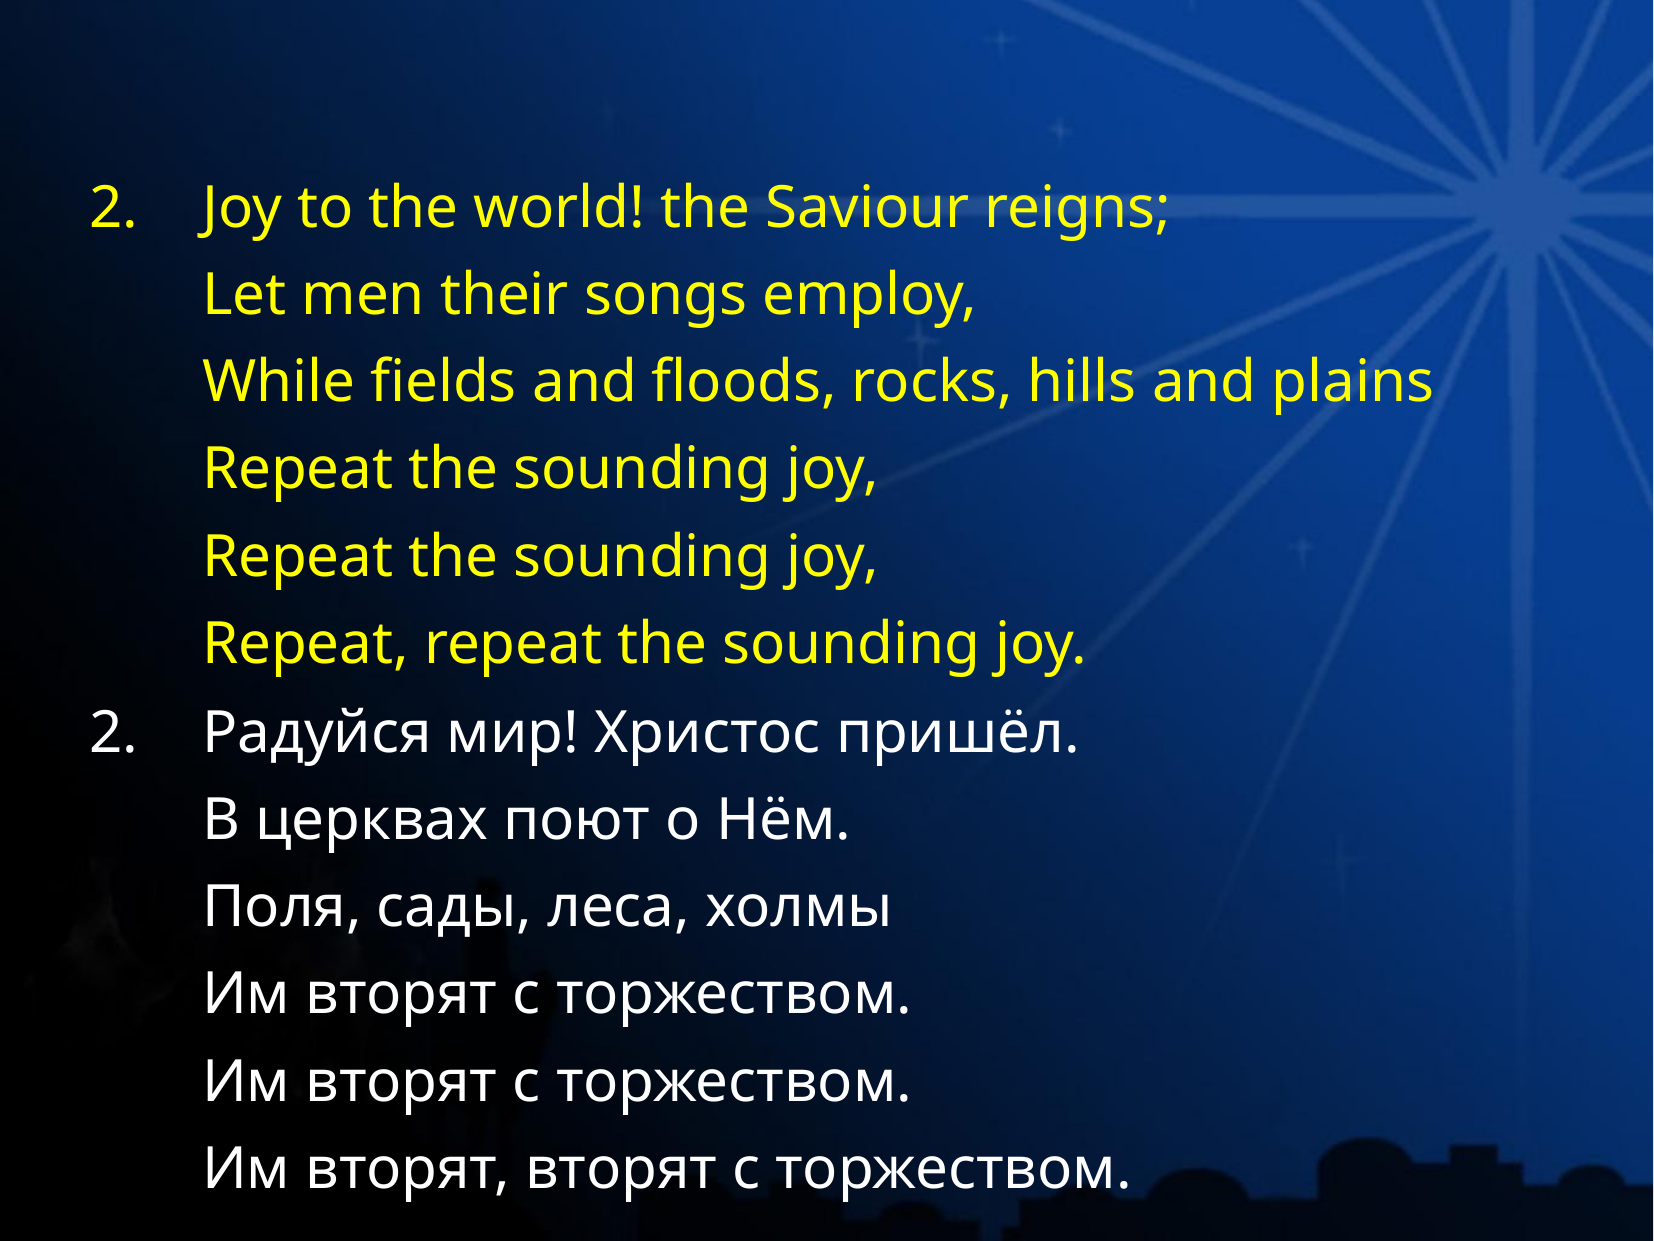

2.	Joy to the world! the Saviour reigns;
	Let men their songs employ,
	While fields and floods, rocks, hills and plains
	Repeat the sounding joy,
	Repeat the sounding joy,
	Repeat, repeat the sounding joy.
2.	Радуйся мир! Христос пришёл.
	В церквах поют о Нём.
	Поля, сады, леса, холмы
	Им вторят с торжеством.
	Им вторят с торжеством.
	Им вторят, вторят с торжеством.